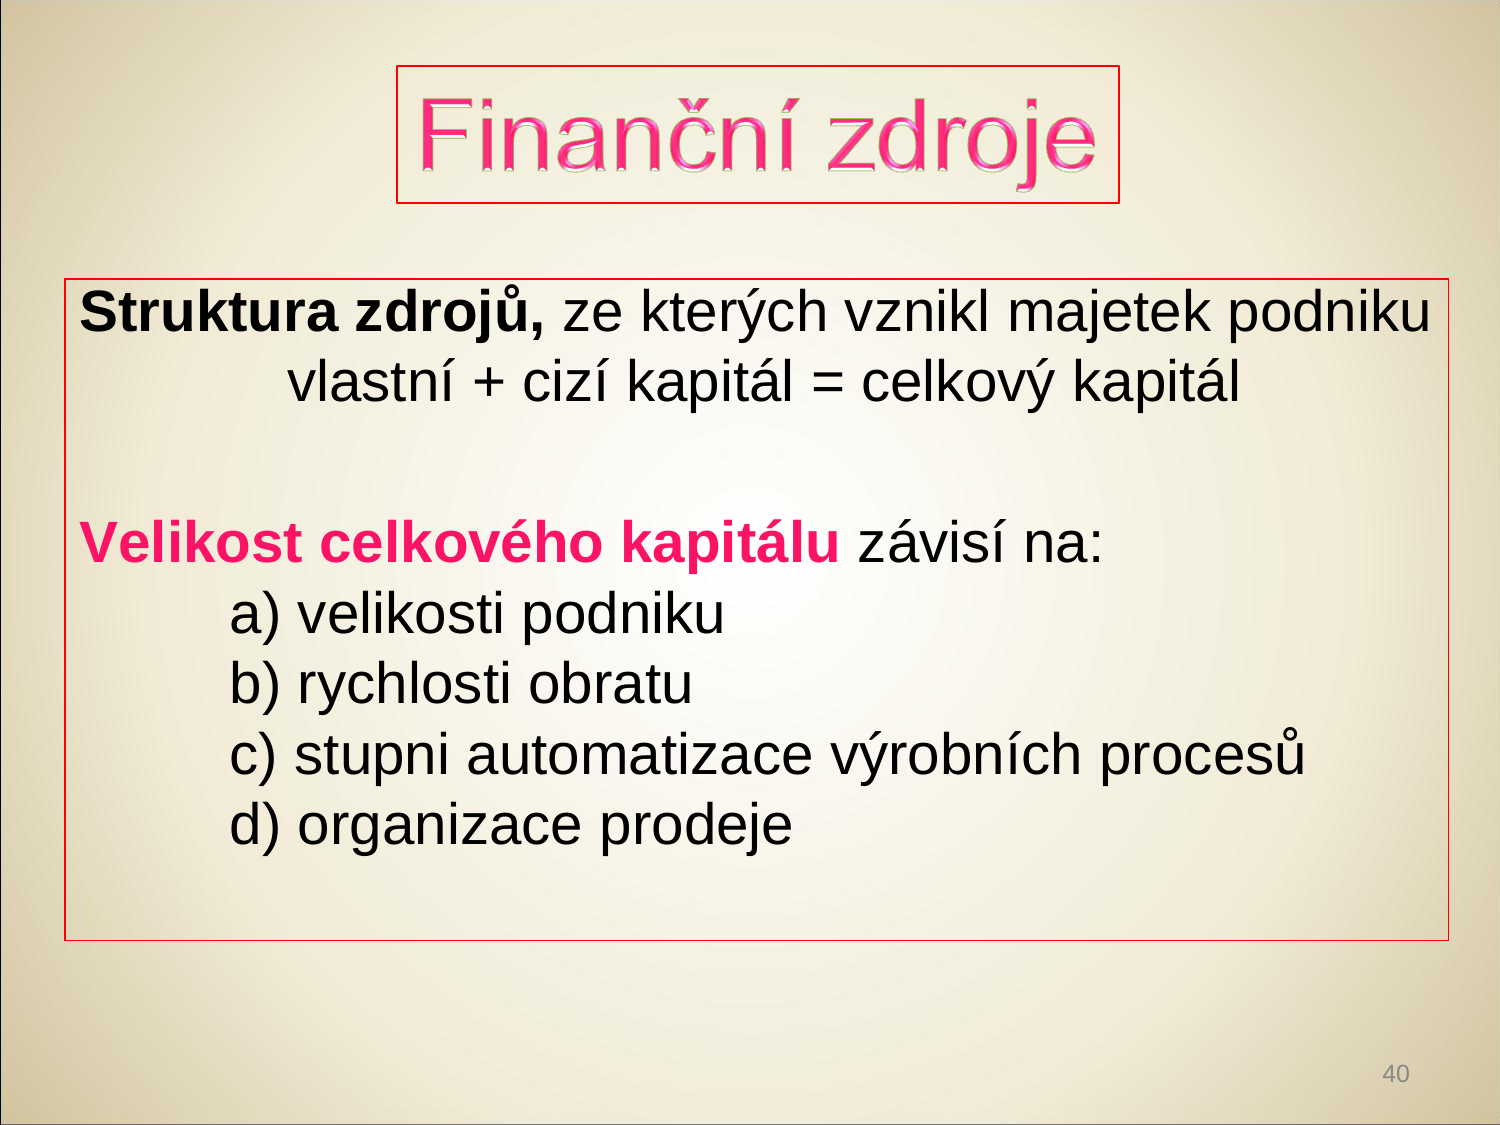

# Struktura zdrojů, ze kterých vznikl majetek podniku
 vlastní + cizí kapitál = celkový kapitál
Velikost celkového kapitálu závisí na:
		a) velikosti podniku
		b) rychlosti obratu
		c) stupni automatizace výrobních procesů
		d) organizace prodeje